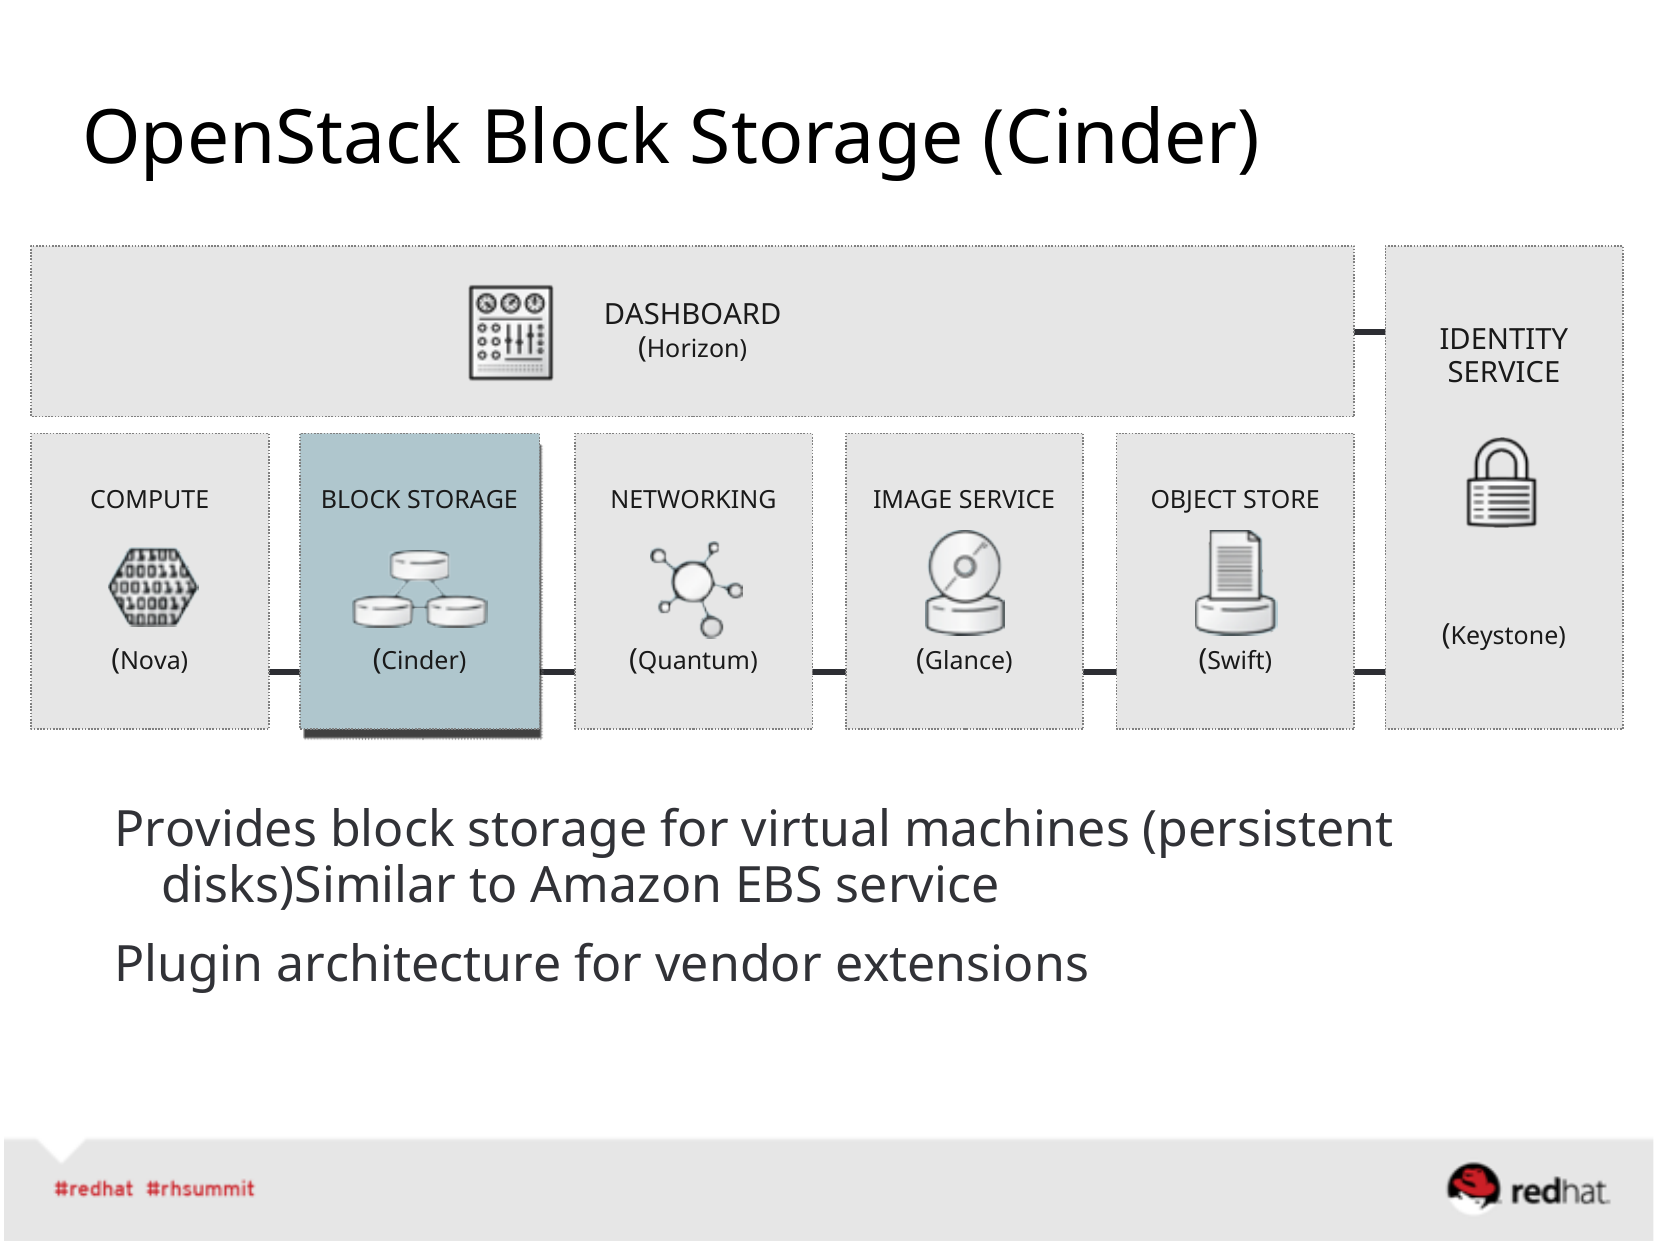

# OpenStack Block Storage (Cinder)
DASHBOARD
(Horizon)
IDENTITY SERVICE
(Keystone)
COMPUTE
(Nova)
BLOCK STORAGE
(Cinder)
NETWORKING
(Quantum)
IMAGE SERVICE
(Glance)
OBJECT STORE
(Swift)
Provides block storage for virtual machines (persistent disks)Similar to Amazon EBS service
Plugin architecture for vendor extensions